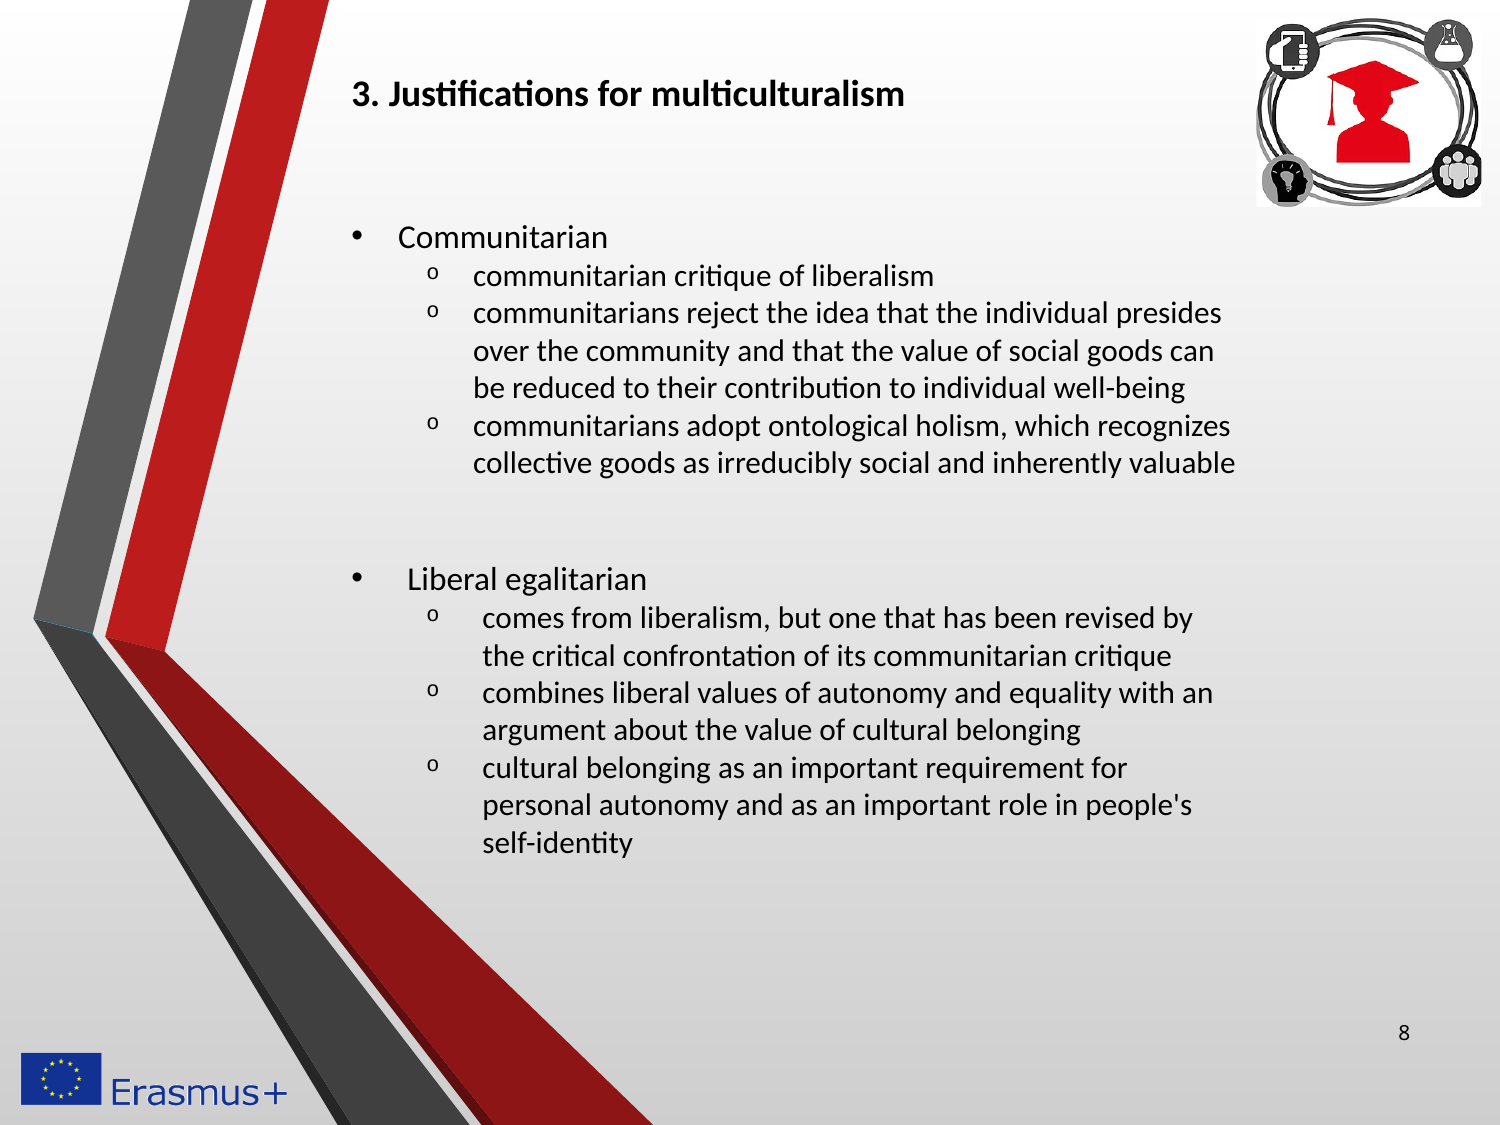

3. Justifications for multiculturalism
Communitarian
communitarian critique of liberalism
communitarians reject the idea that the individual presides over the community and that the value of social goods can be reduced to their contribution to individual well-being
communitarians adopt ontological holism, which recognizes collective goods as irreducibly social and inherently valuable
Liberal egalitarian
comes from liberalism, but one that has been revised by the critical confrontation of its communitarian critique
combines liberal values of autonomy and equality with an argument about the value of cultural belonging
cultural belonging as an important requirement for personal autonomy and as an important role in people's self-identity